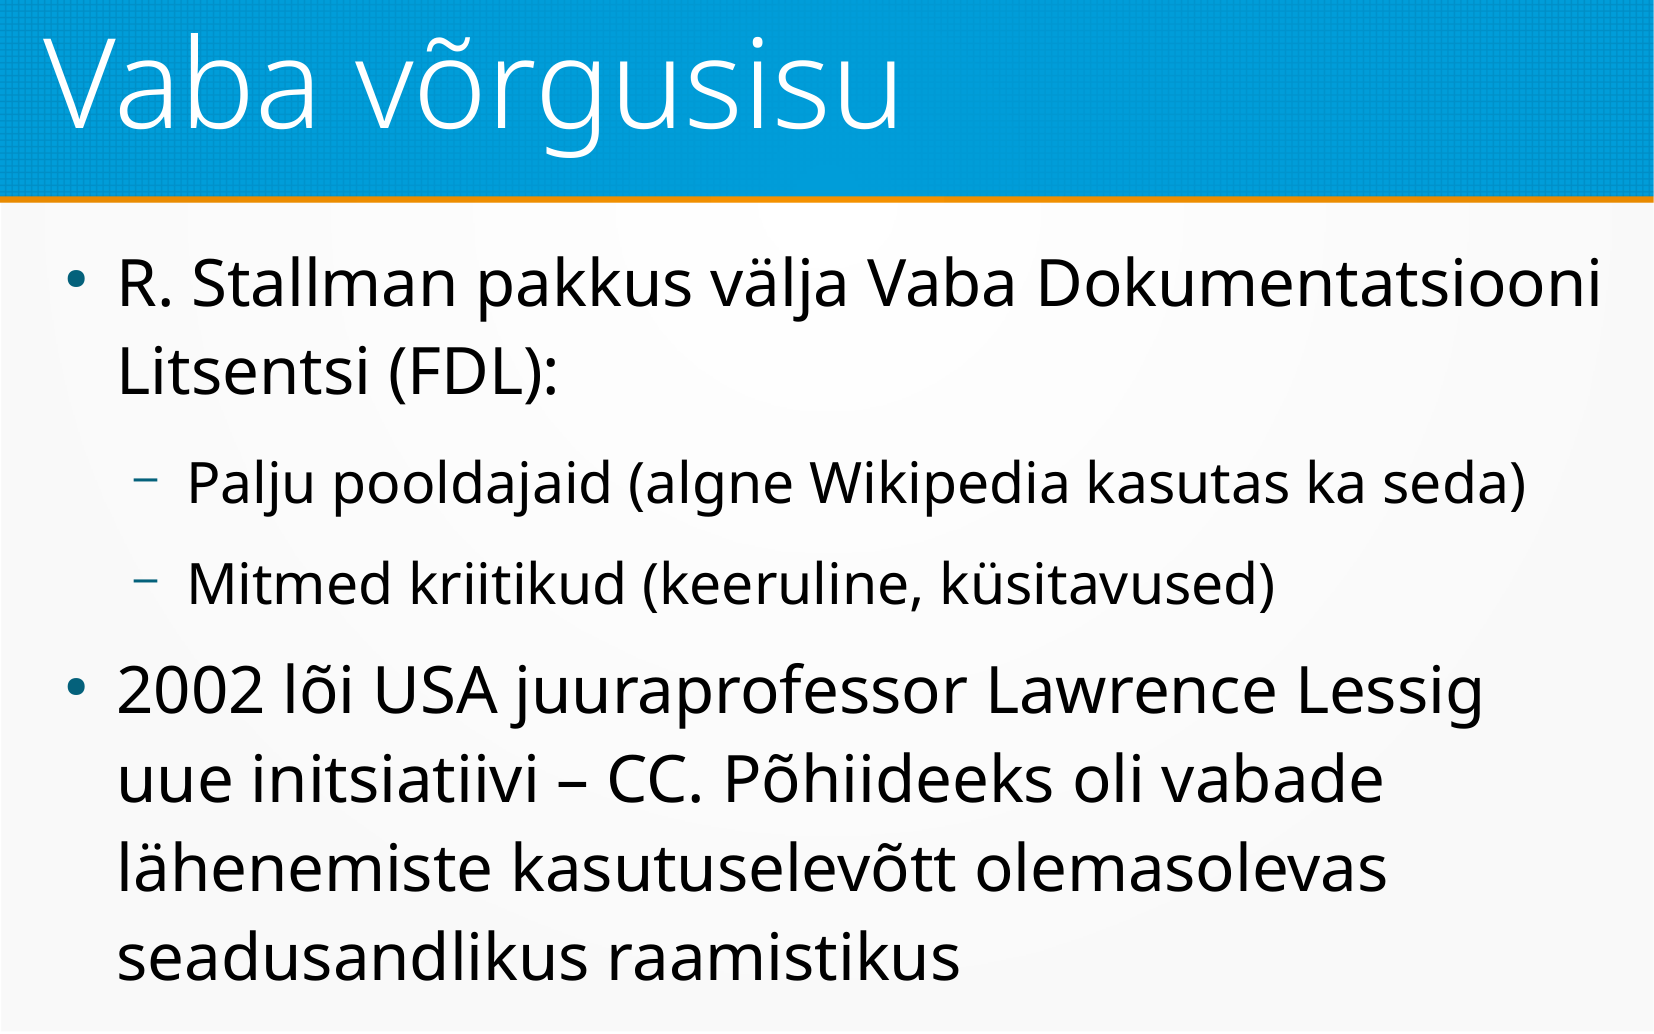

# Vaba võrgusisu
R. Stallman pakkus välja Vaba Dokumentatsiooni Litsentsi (FDL):
Palju pooldajaid (algne Wikipedia kasutas ka seda)
Mitmed kriitikud (keeruline, küsitavused)
2002 lõi USA juuraprofessor Lawrence Lessig uue initsiatiivi – CC. Põhiideeks oli vabade lähenemiste kasutuselevõtt olemasolevas seadusandlikus raamistikus